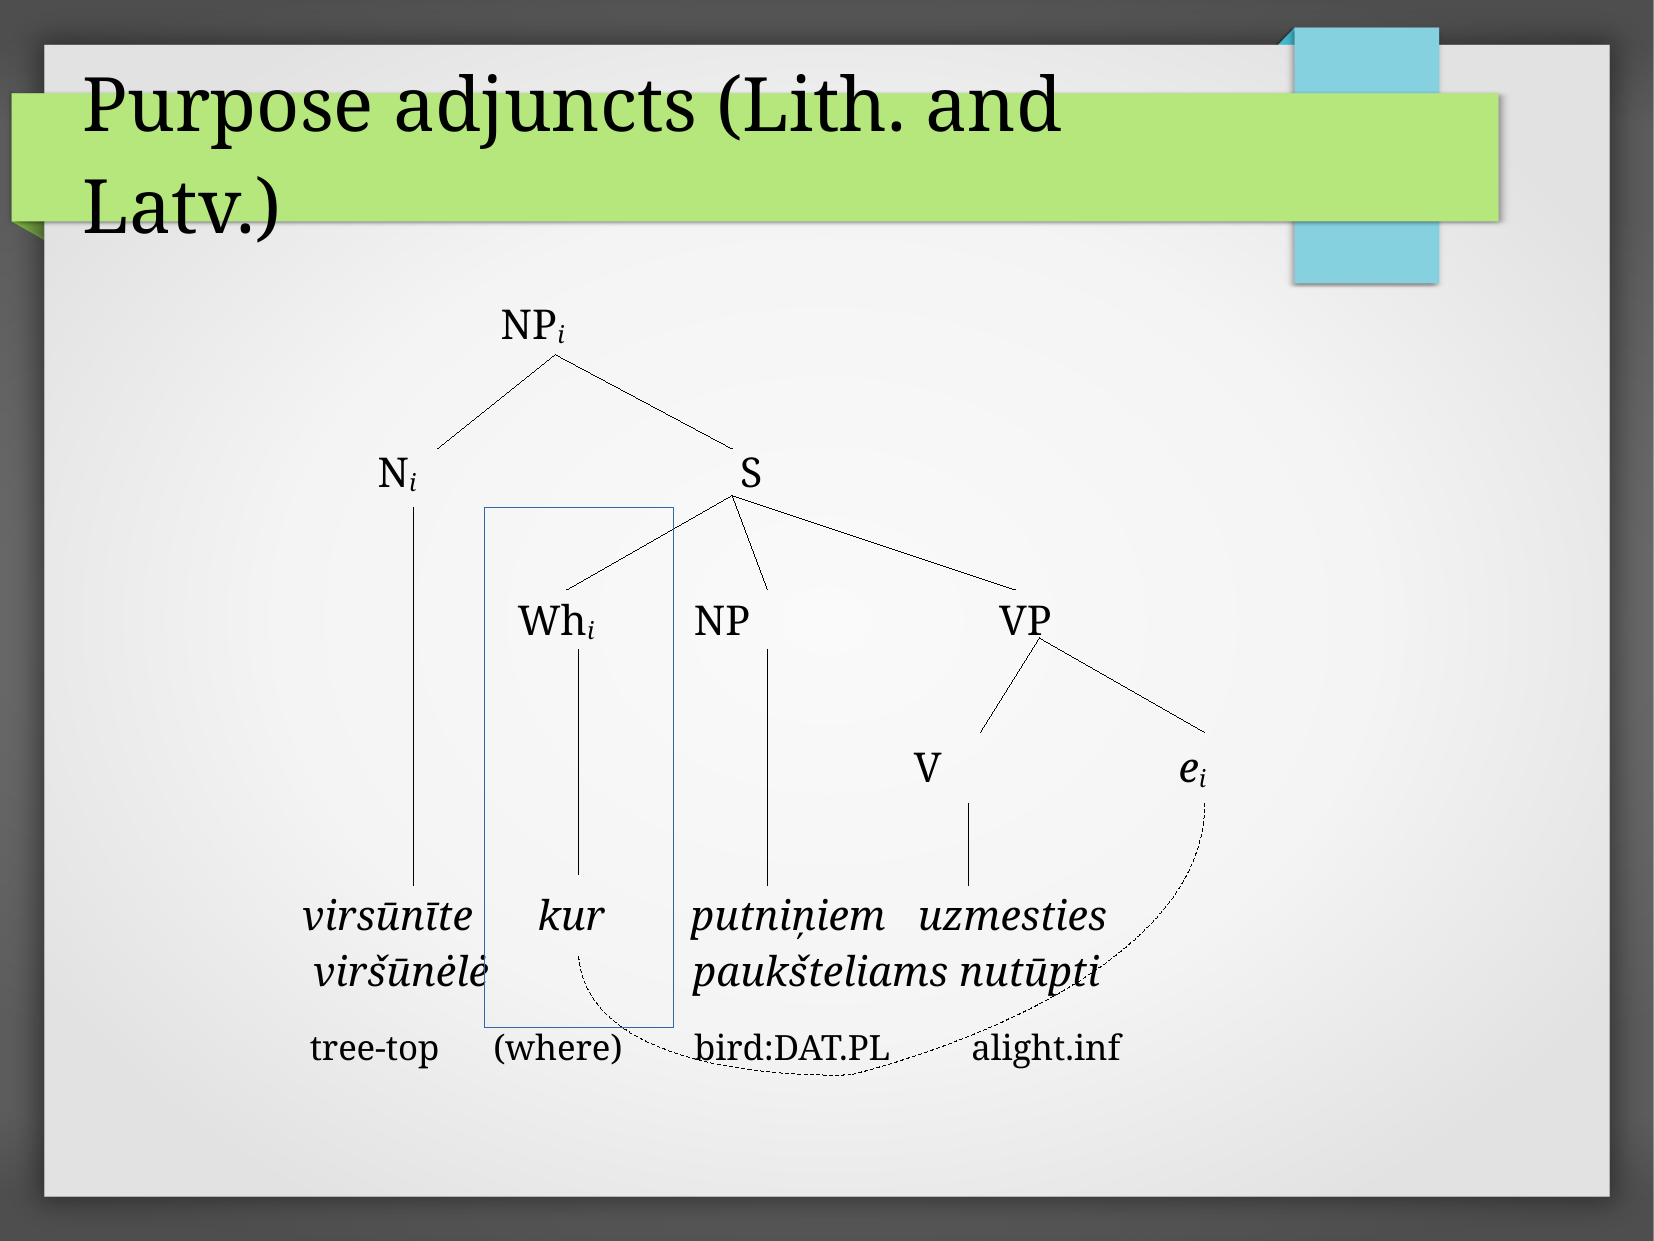

# Purpose adjuncts (Lith. and Latv.)
 			 	 NPi
 Ni		 S
 Whi 	NP	 VP
 								 V	 ei
 virsūnīte kur putniņiem uzmesties
 viršūnėlė paukšteliams nutūpti
 tree-top (where) bird:DAT.PL alight.inf